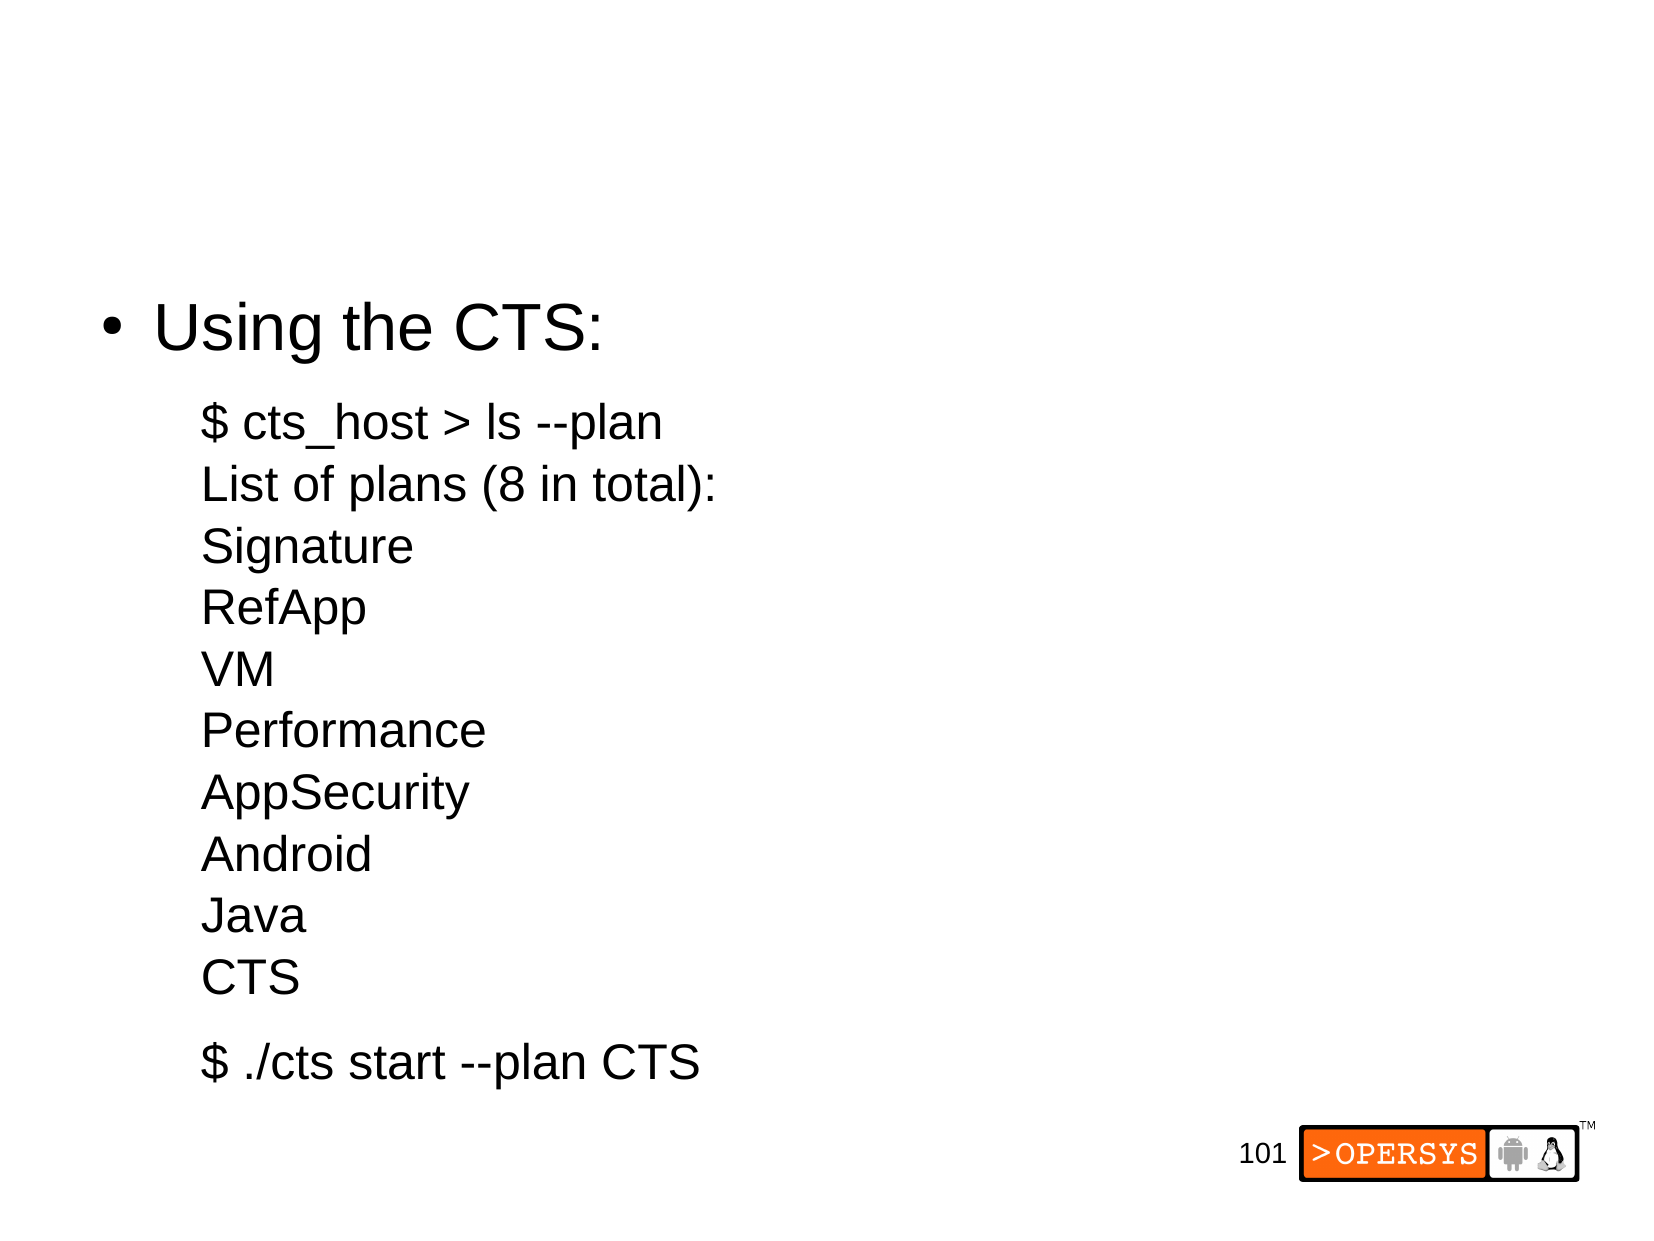

# Using the CTS:
$ cts_host > ls --plan
List of plans (8 in total):
Signature
RefApp
VM
Performance
AppSecurity
Android
Java
CTS
$ ./cts start --plan CTS